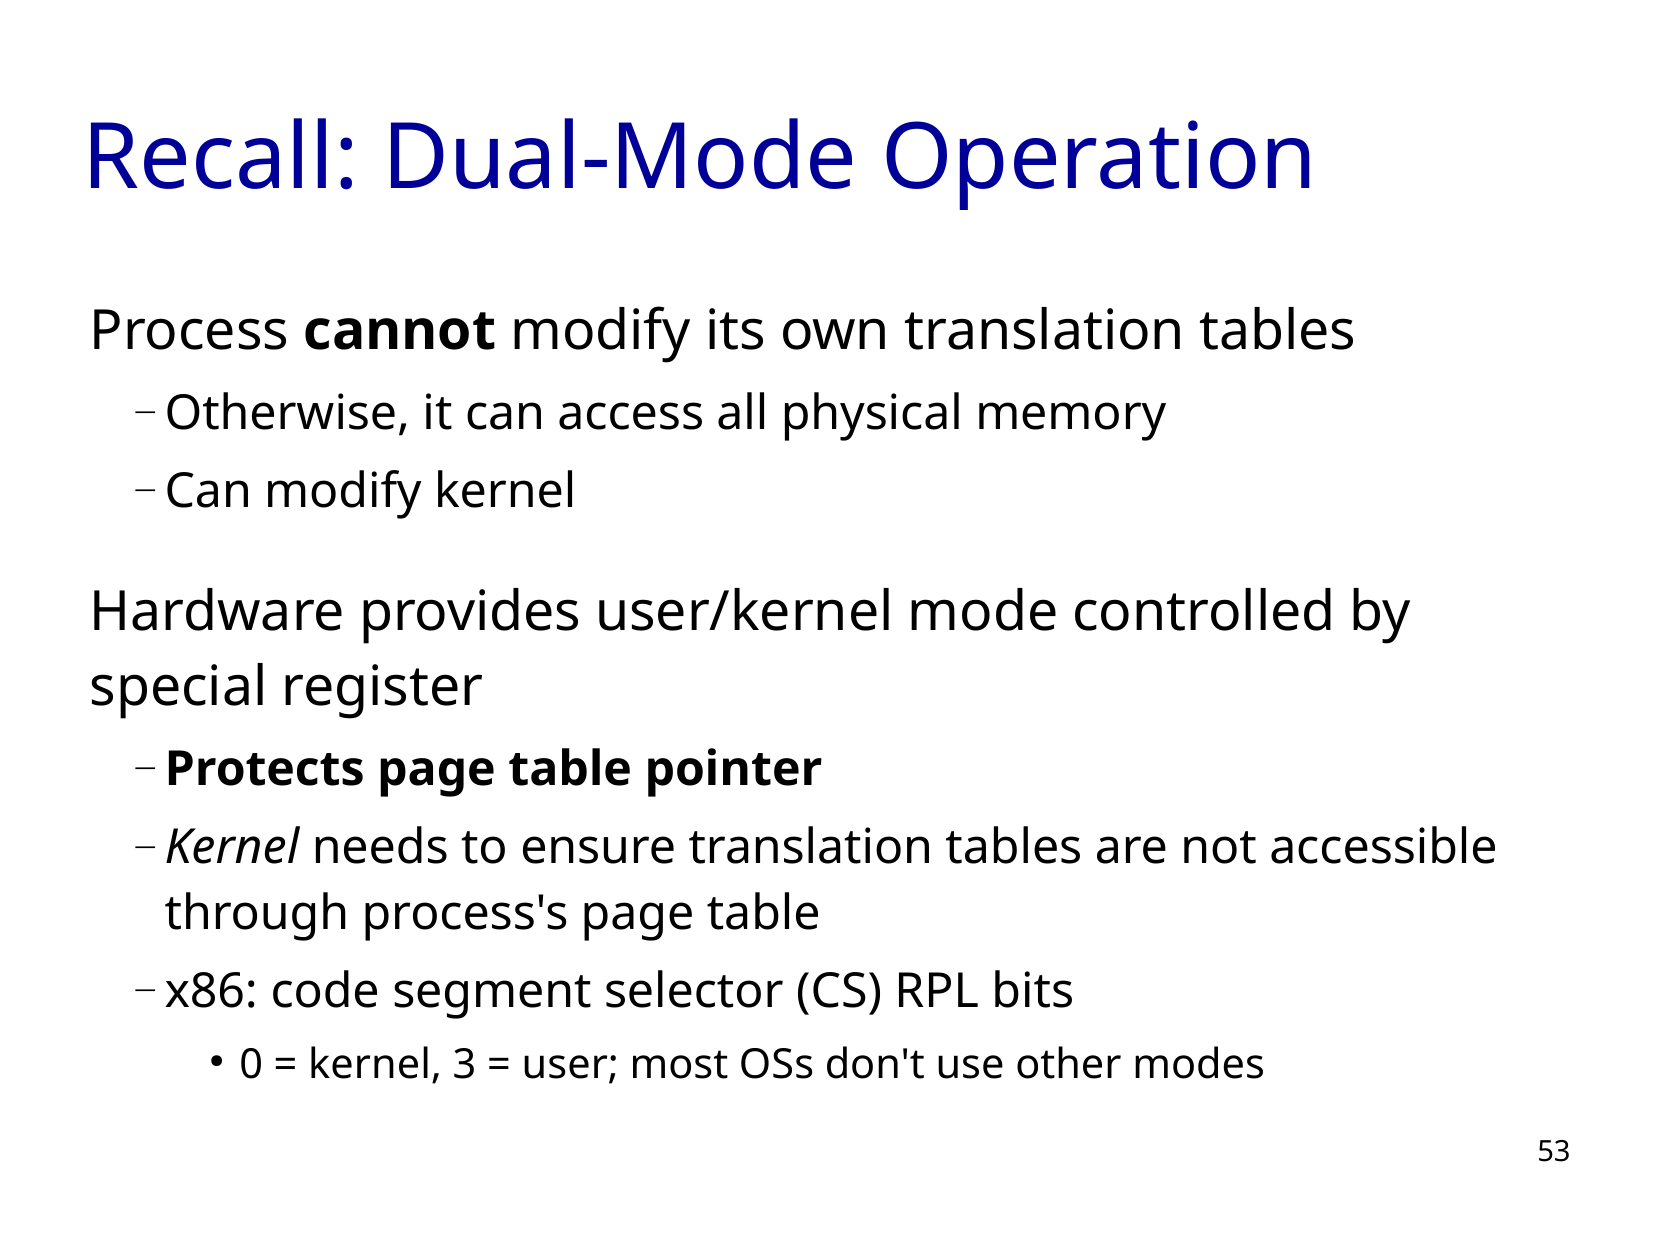

# Recall: Dual-Mode Operation
Process cannot modify its own translation tables
Otherwise, it can access all physical memory
Can modify kernel
Hardware provides user/kernel mode controlled by special register
Protects page table pointer
Kernel needs to ensure translation tables are not accessible through process's page table
x86: code segment selector (CS) RPL bits
0 = kernel, 3 = user; most OSs don't use other modes
53